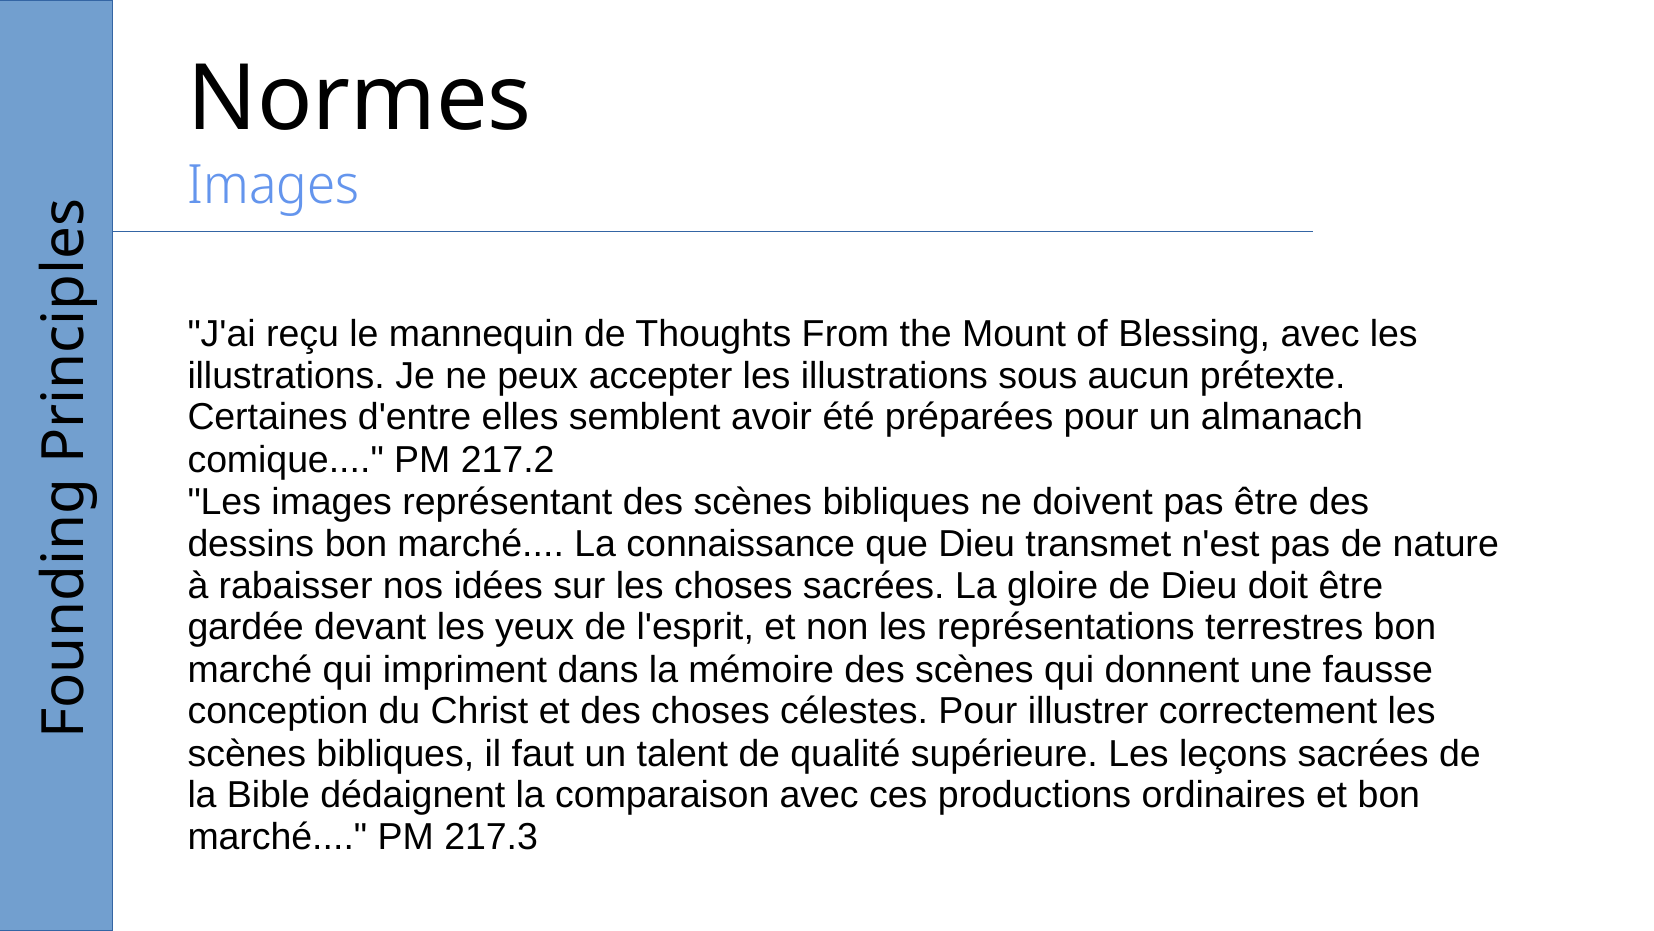

# Normes
Images
"J'ai reçu le mannequin de Thoughts From the Mount of Blessing, avec les illustrations. Je ne peux accepter les illustrations sous aucun prétexte. Certaines d'entre elles semblent avoir été préparées pour un almanach comique...." PM 217.2
"Les images représentant des scènes bibliques ne doivent pas être des dessins bon marché.... La connaissance que Dieu transmet n'est pas de nature à rabaisser nos idées sur les choses sacrées. La gloire de Dieu doit être gardée devant les yeux de l'esprit, et non les représentations terrestres bon marché qui impriment dans la mémoire des scènes qui donnent une fausse conception du Christ et des choses célestes. Pour illustrer correctement les scènes bibliques, il faut un talent de qualité supérieure. Les leçons sacrées de la Bible dédaignent la comparaison avec ces productions ordinaires et bon marché...." PM 217.3
Founding Principles